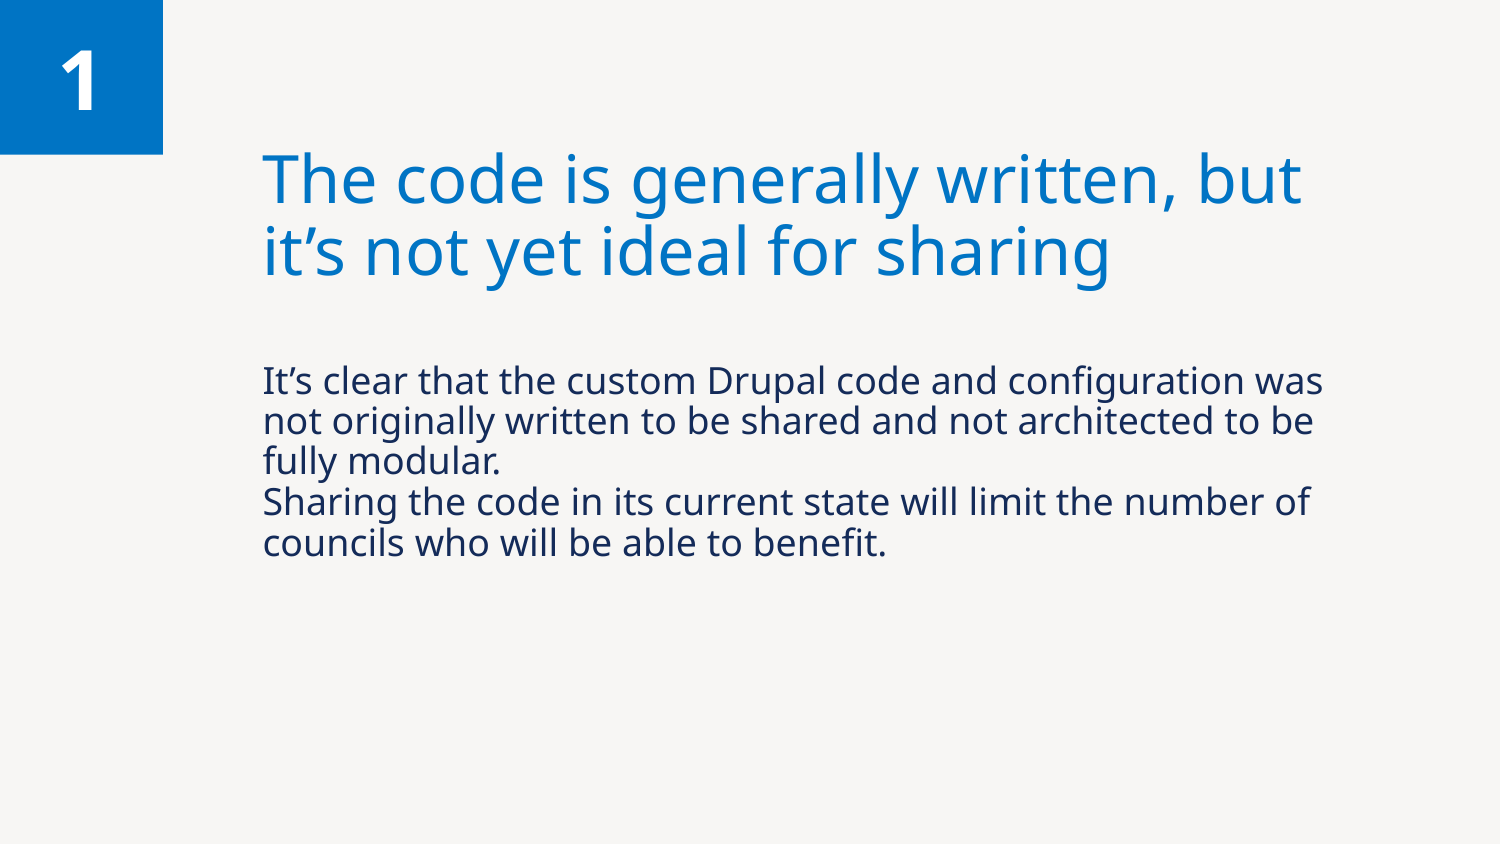

1
# The code is generally written, but it’s not yet ideal for sharing It’s clear that the custom Drupal code and configuration was not originally written to be shared and not architected to be fully modular. Sharing the code in its current state will limit the number of councils who will be able to benefit.